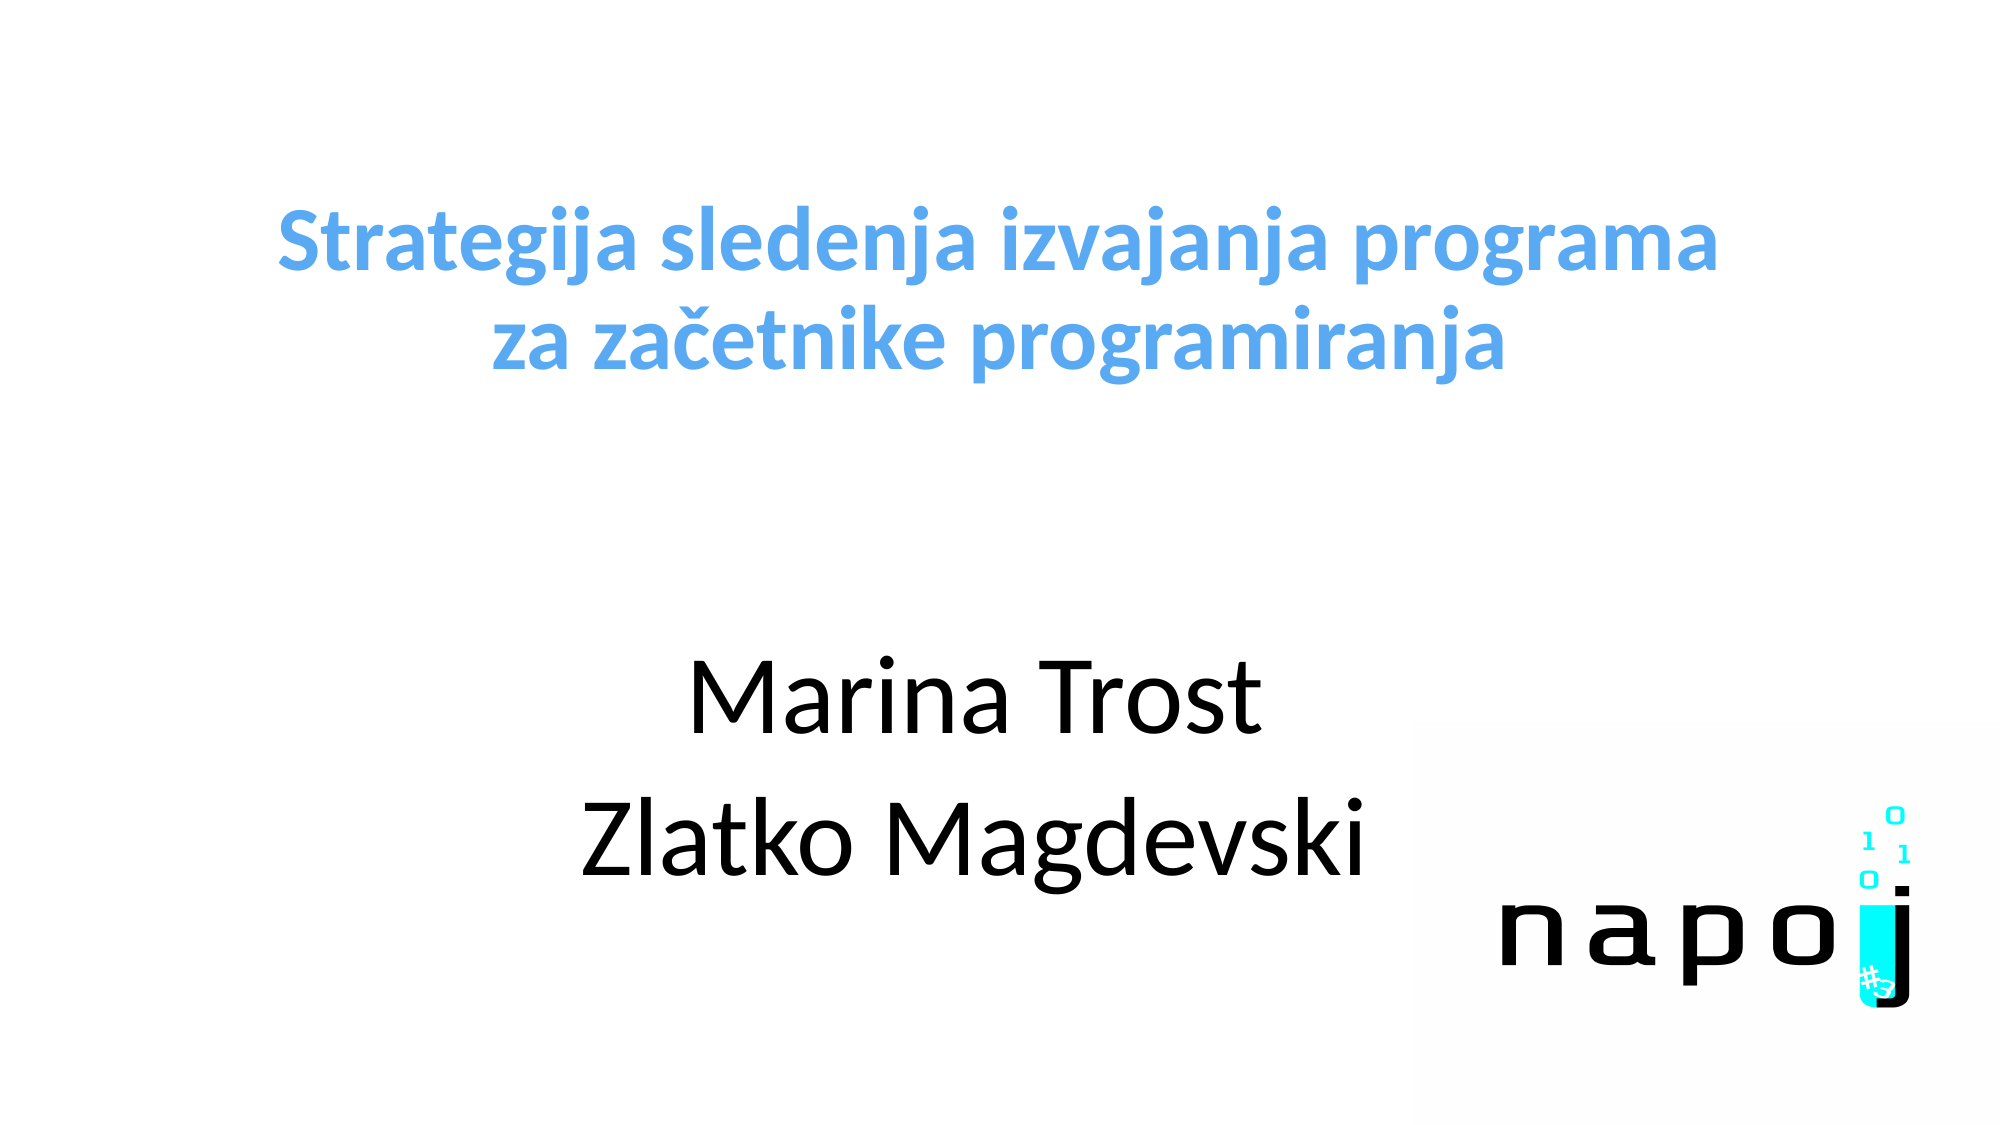

# Strategija sledenja izvajanja programa za začetnike programiranja
Marina Trost
Zlatko Magdevski